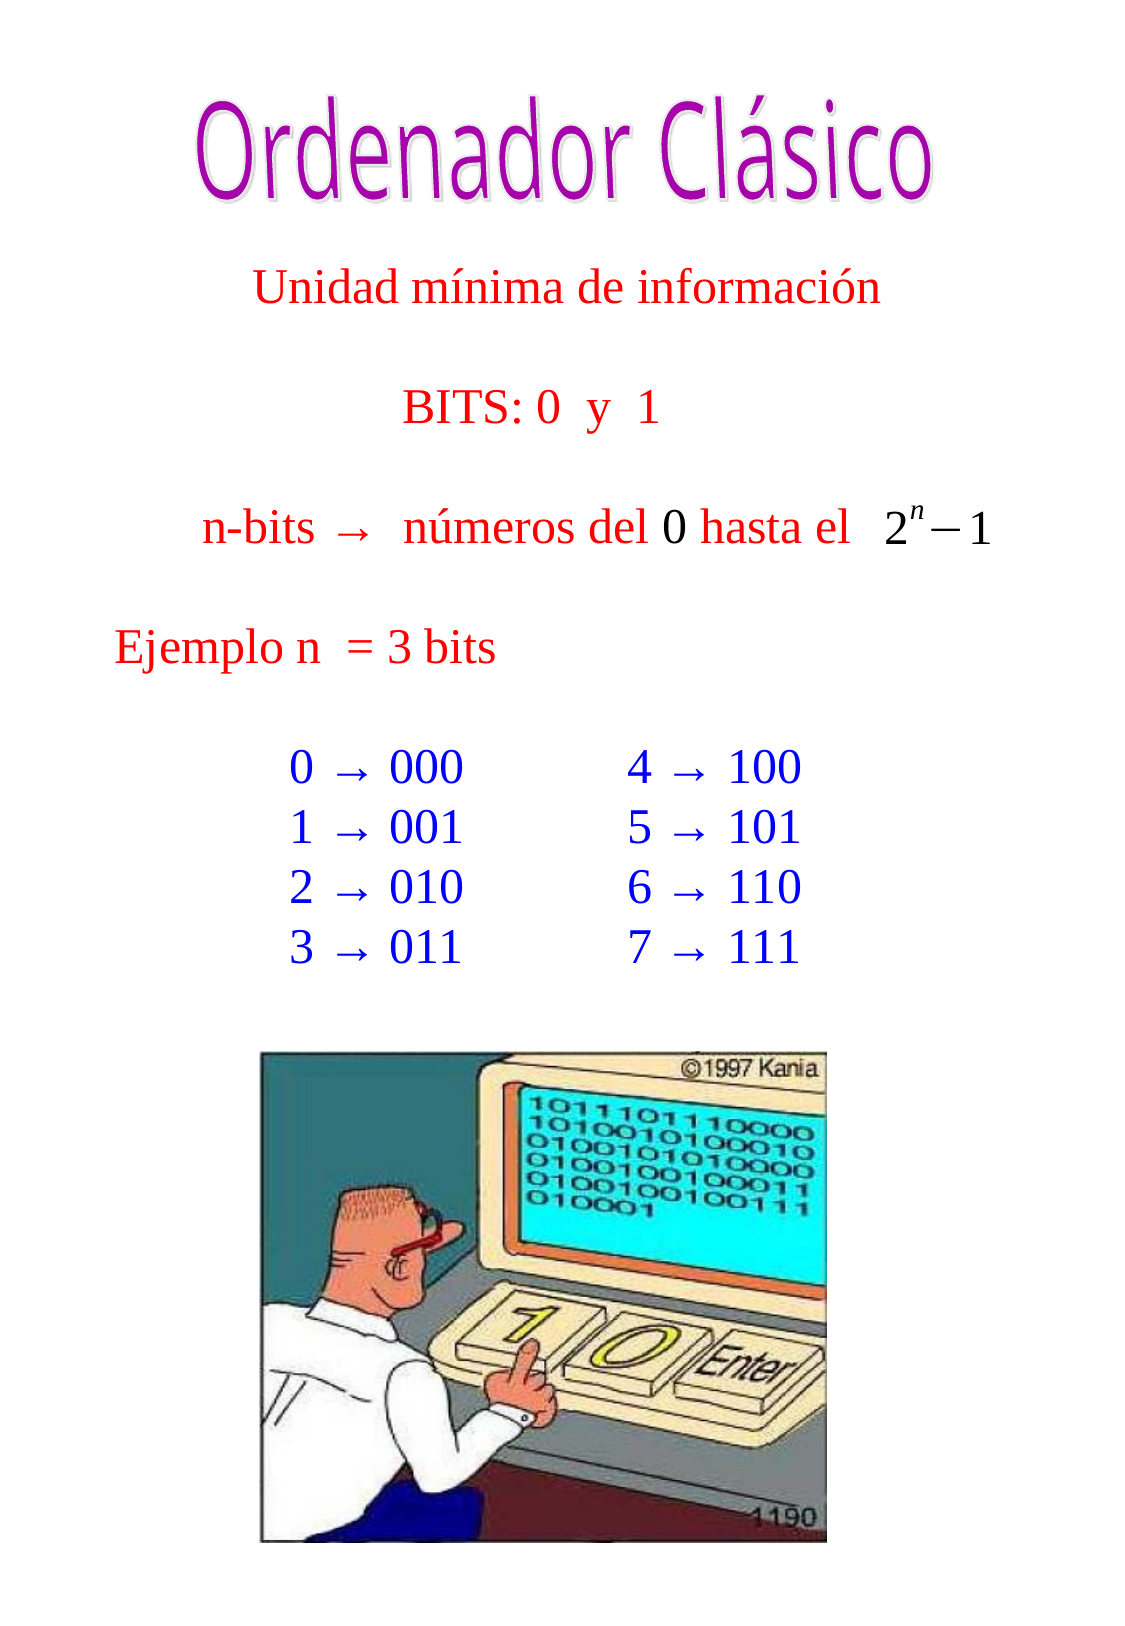

Ordenador Clásico
 Unidad mínima de información
 BITS: 0 y 1
 n-bits → números del 0 hasta el
Ejemplo n = 3 bits
 0 → 000 4 → 100
 1 → 001 5 → 101
 2 → 010 6 → 110
 3 → 011 7 → 111